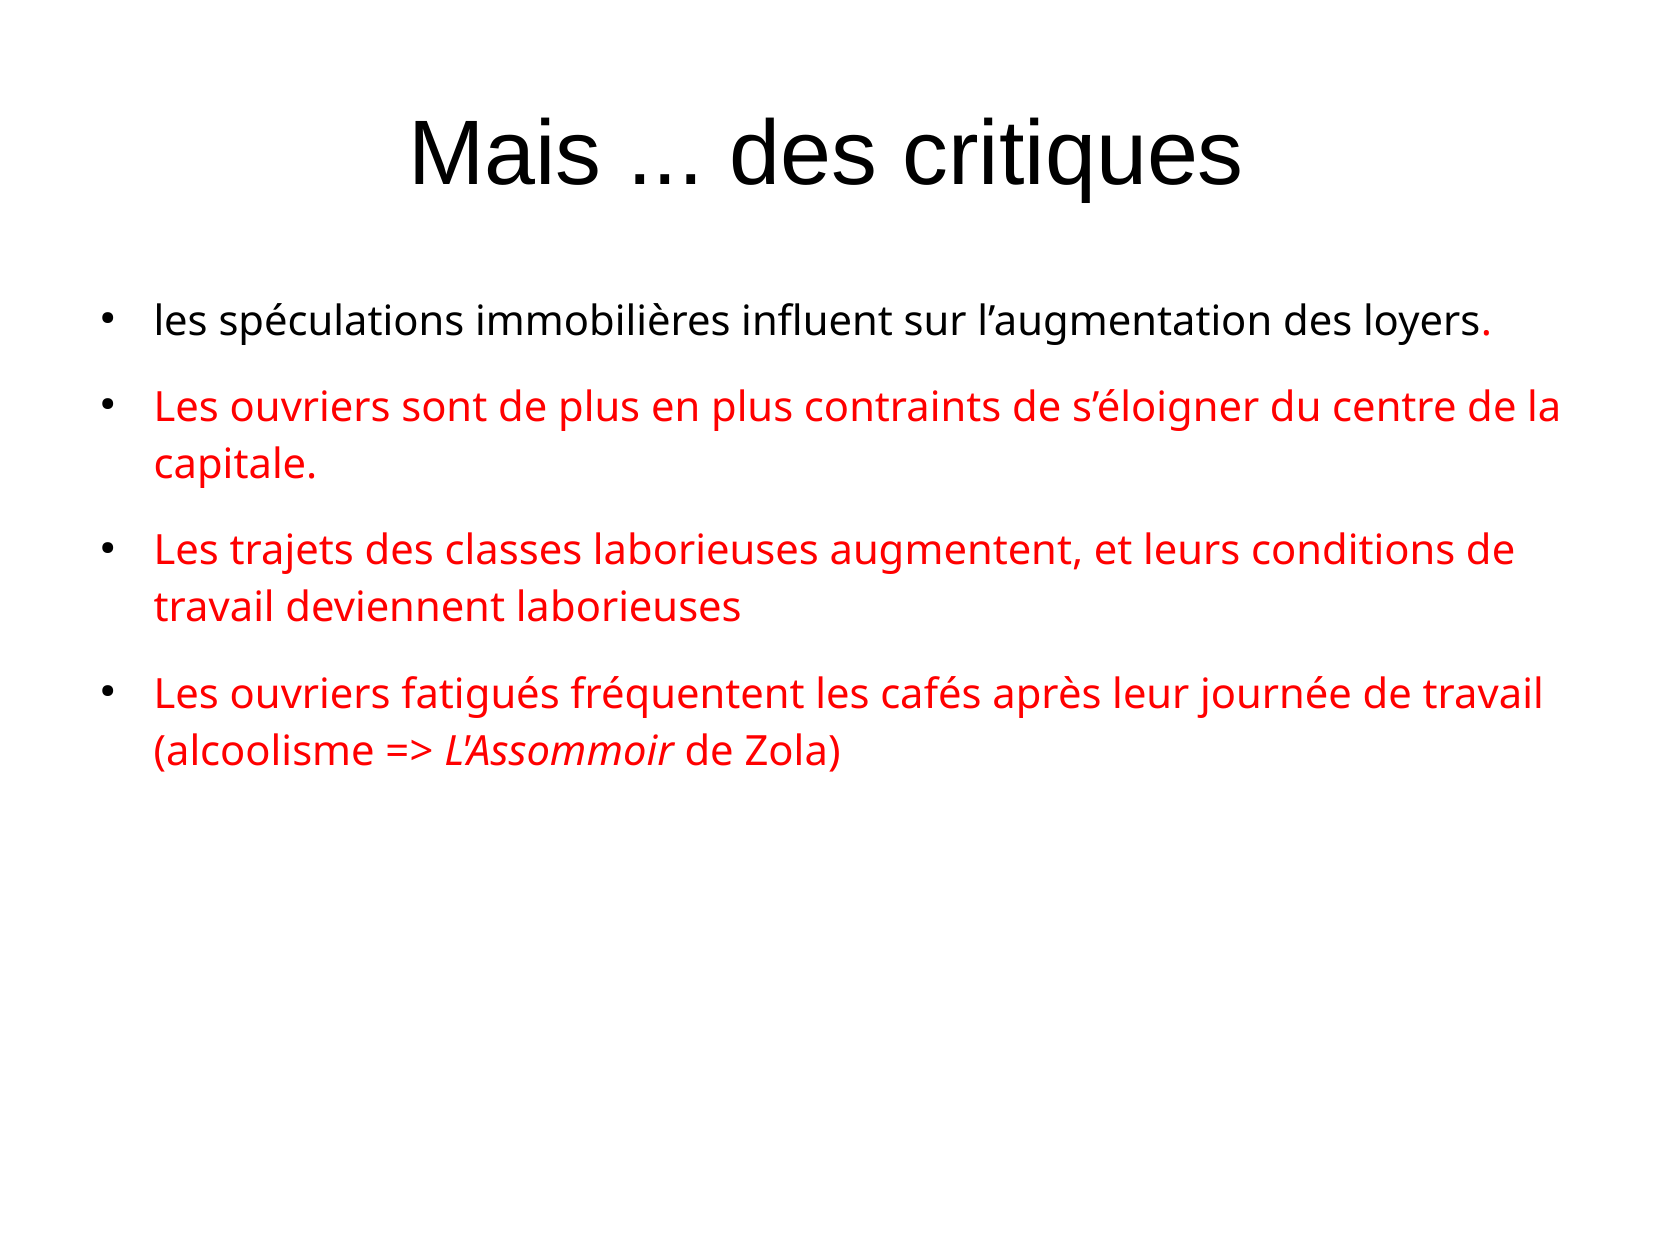

# Mais ... des critiques
les spéculations immobilières influent sur l’augmentation des loyers.
Les ouvriers sont de plus en plus contraints de s’éloigner du centre de la capitale.
Les trajets des classes laborieuses augmentent, et leurs conditions de travail deviennent laborieuses
Les ouvriers fatigués fréquentent les cafés après leur journée de travail (alcoolisme => L'Assommoir de Zola)